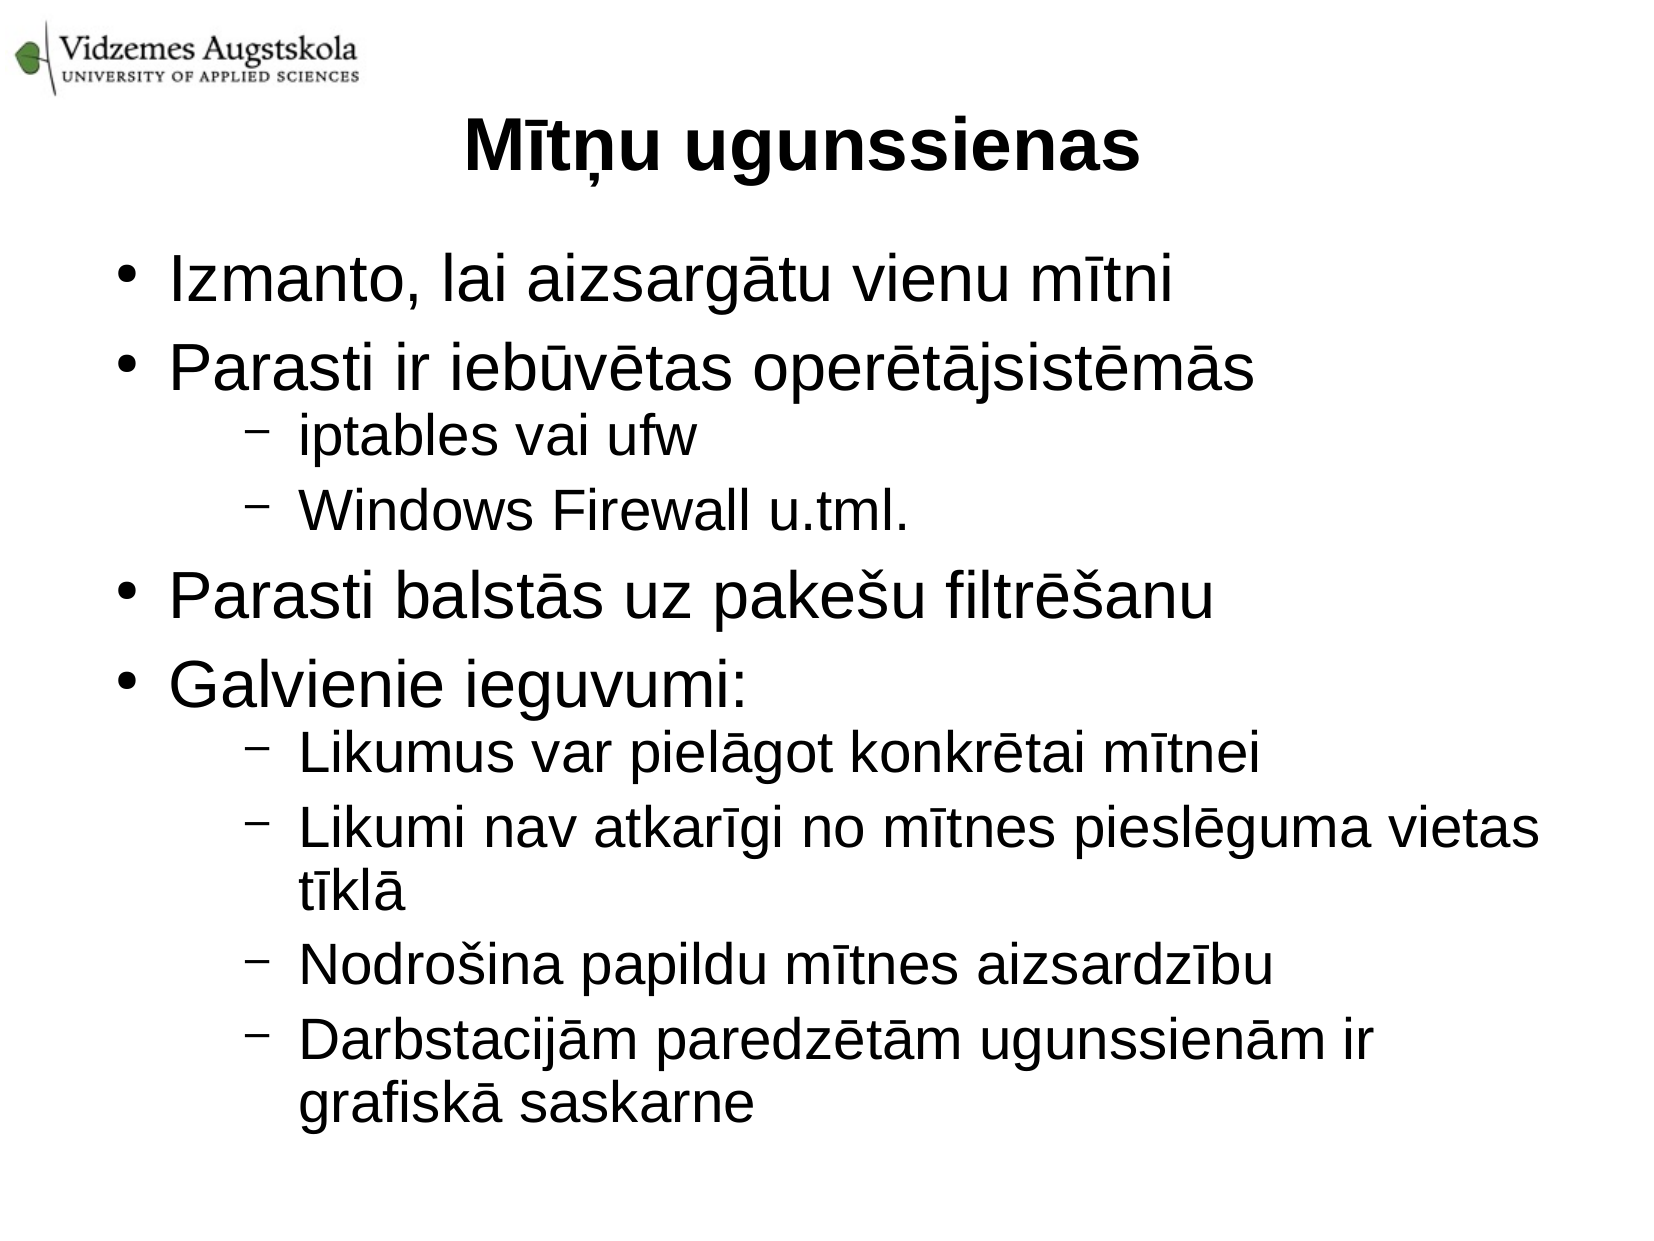

# Mītņu ugunssienas
Izmanto, lai aizsargātu vienu mītni
Parasti ir iebūvētas operētājsistēmās
iptables vai ufw
Windows Firewall u.tml.
Parasti balstās uz pakešu filtrēšanu
Galvienie ieguvumi:
Likumus var pielāgot konkrētai mītnei
Likumi nav atkarīgi no mītnes pieslēguma vietas tīklā
Nodrošina papildu mītnes aizsardzību
Darbstacijām paredzētām ugunssienām ir grafiskā saskarne